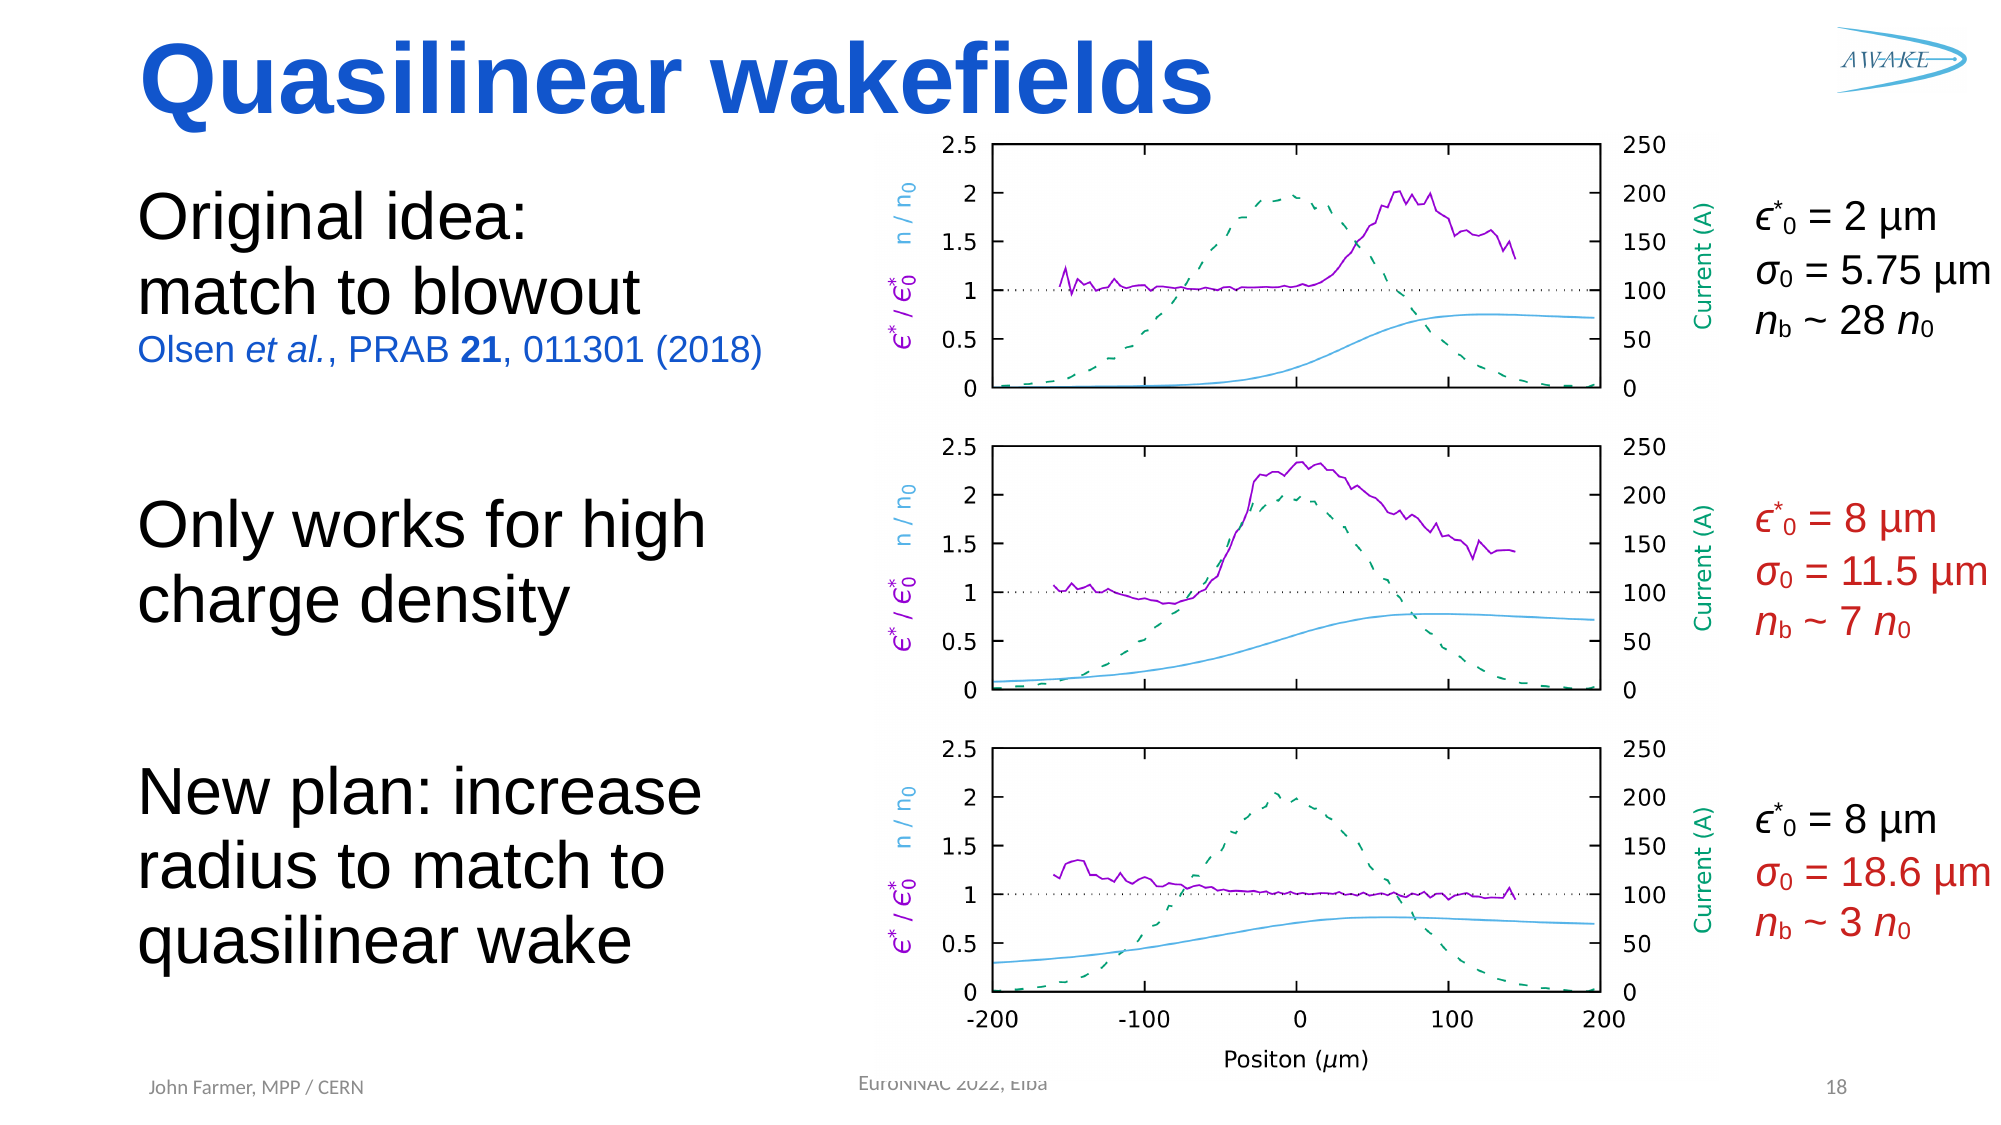

# Quasilinear wakefields
Original idea:
match to blowout
Olsen et al., PRAB 21, 011301 (2018)
Only works for high charge density
New plan: increase radius to match to quasilinear wake
ϵ*0 = 2 µm
σ0 = 5.75 µm
nb ~ 28 n0
ϵ*0 = 8 µm
σ0 = 11.5 µm
nb ~ 7 n0
ϵ*0 = 8 µm
σ0 = 18.6 µm
nb ~ 3 n0
18